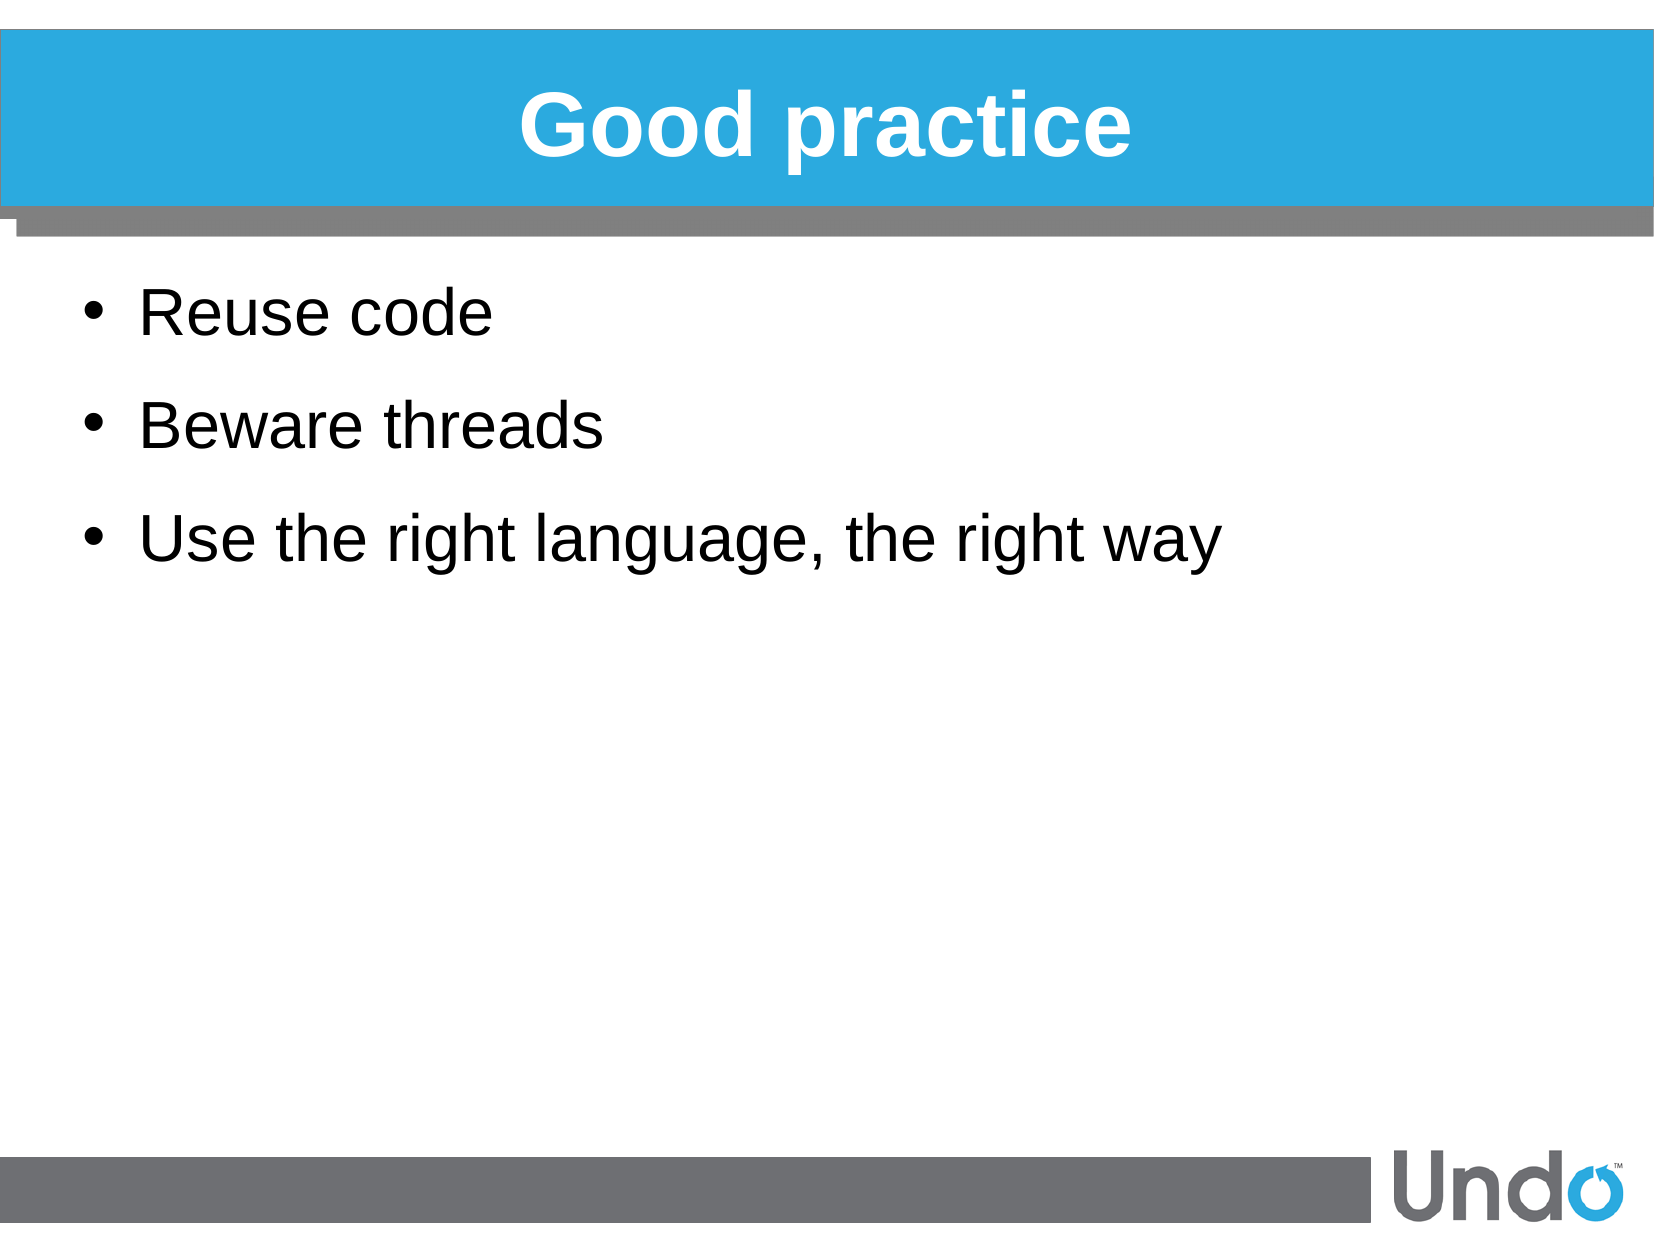

# Good practice
Reuse code
Beware threads
Use the right language, the right way